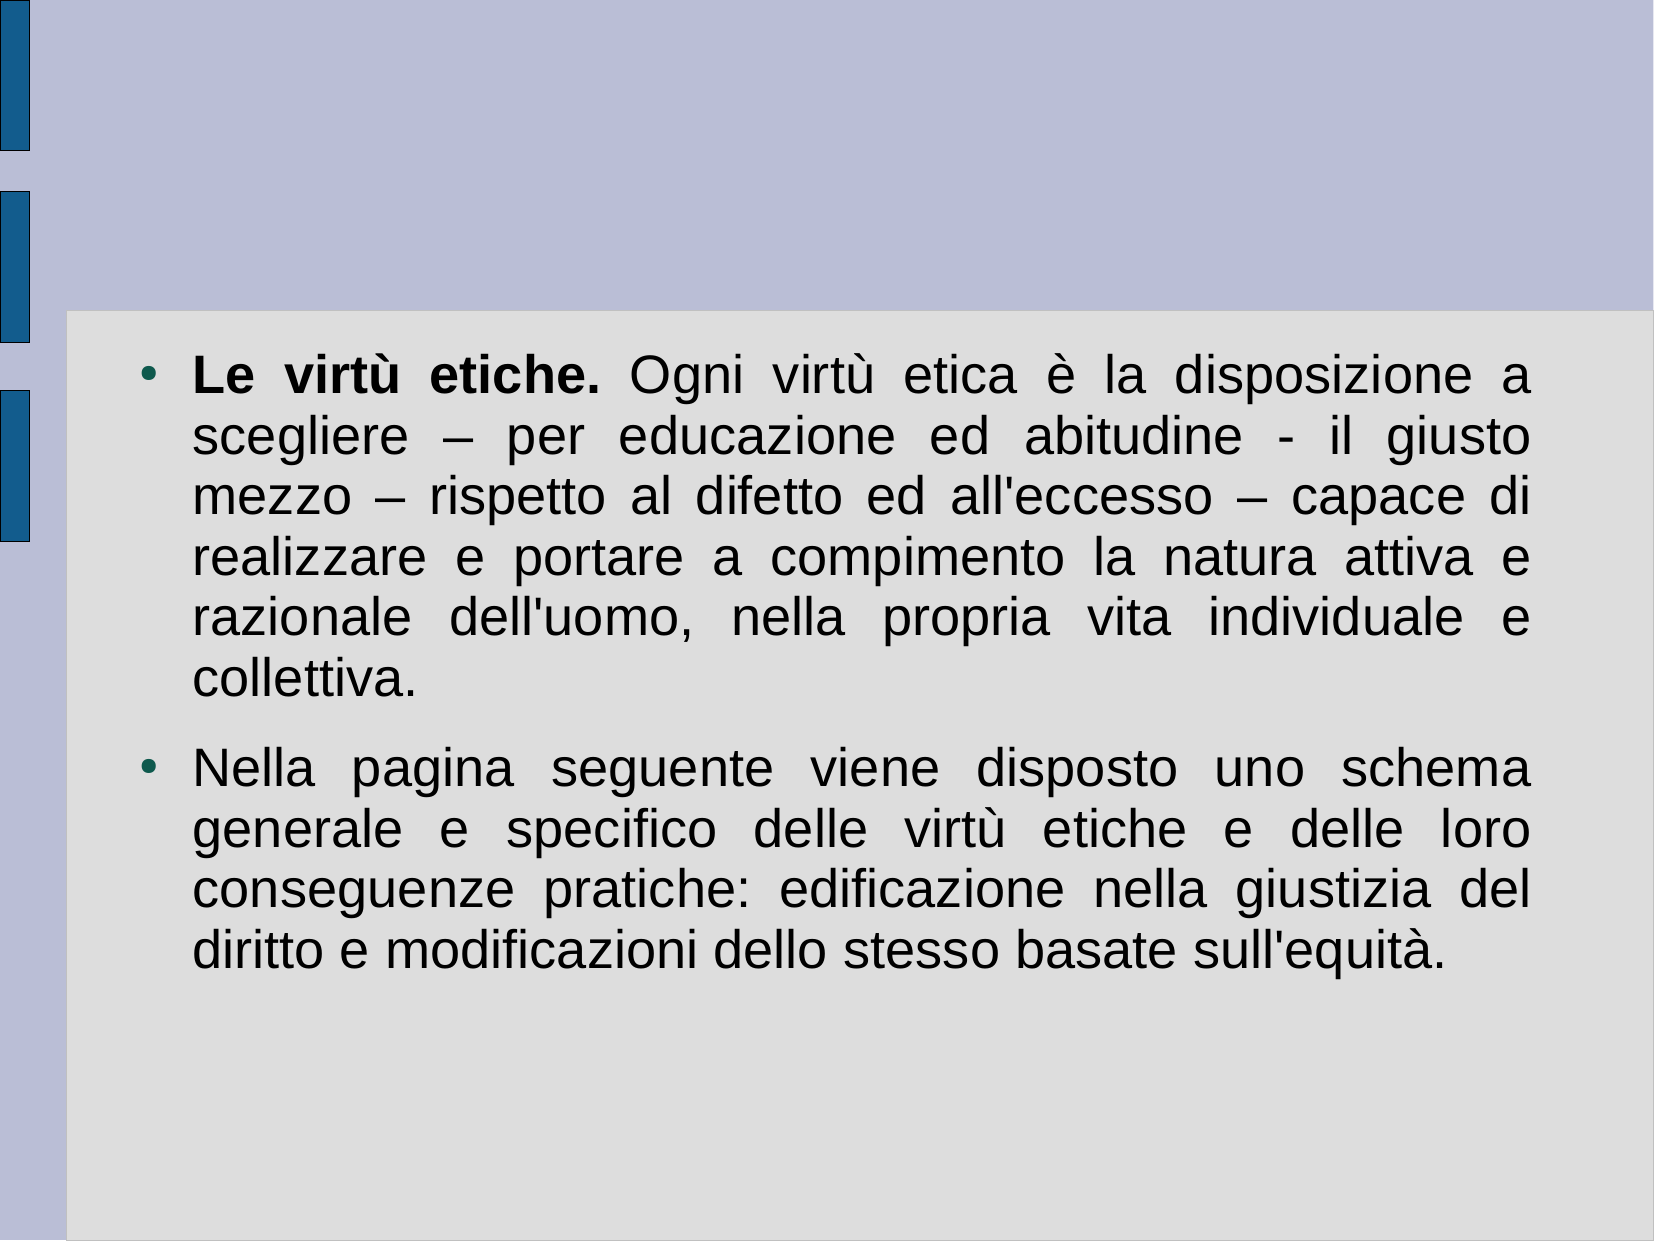

#
Le virtù etiche. Ogni virtù etica è la disposizione a scegliere – per educazione ed abitudine - il giusto mezzo – rispetto al difetto ed all'eccesso – capace di realizzare e portare a compimento la natura attiva e razionale dell'uomo, nella propria vita individuale e collettiva.
Nella pagina seguente viene disposto uno schema generale e specifico delle virtù etiche e delle loro conseguenze pratiche: edificazione nella giustizia del diritto e modificazioni dello stesso basate sull'equità.